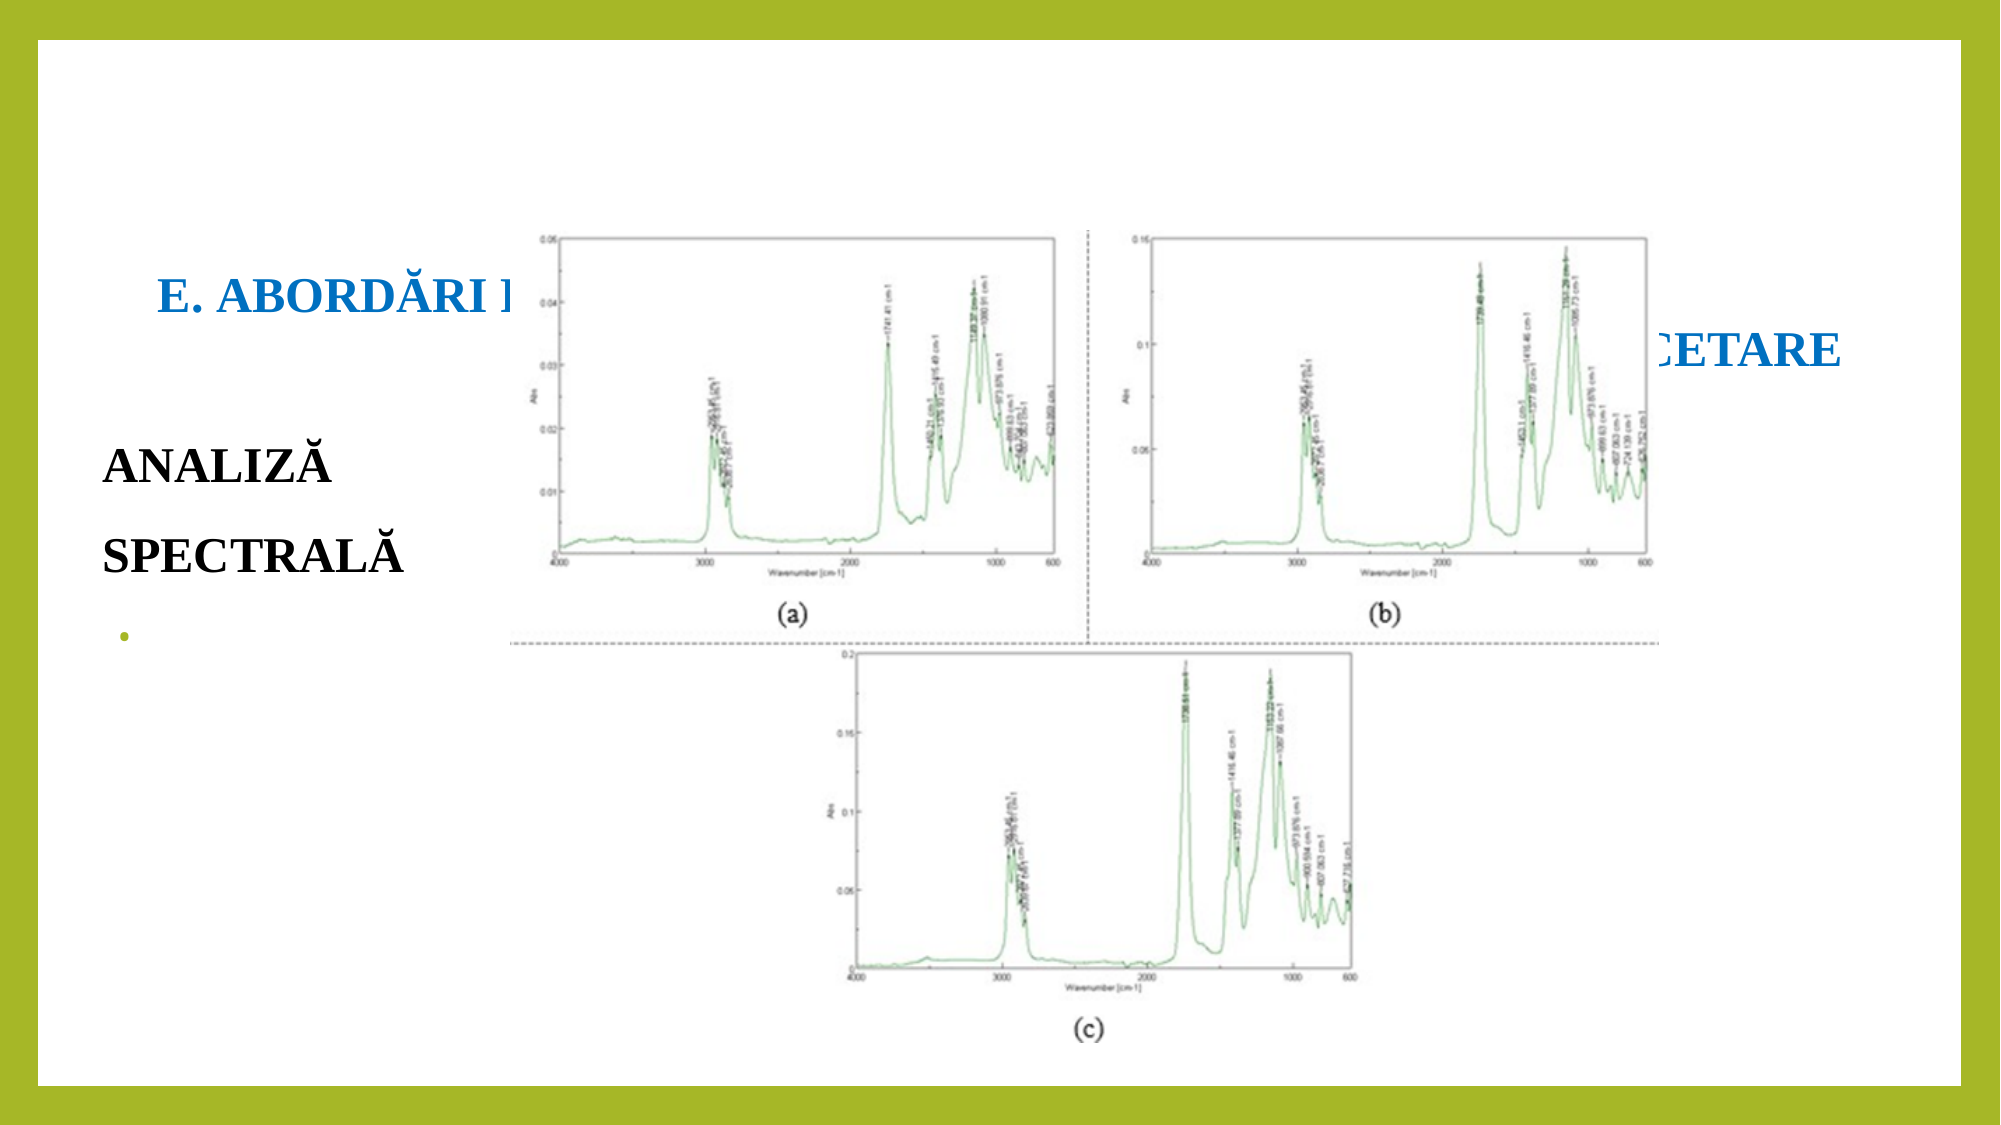

# E. ABORDĂRI PERSONALIZATE ÎN ALTE ARII SPECIFICE DE CERCETARE
ANALIZĂ
SPECTRALĂ